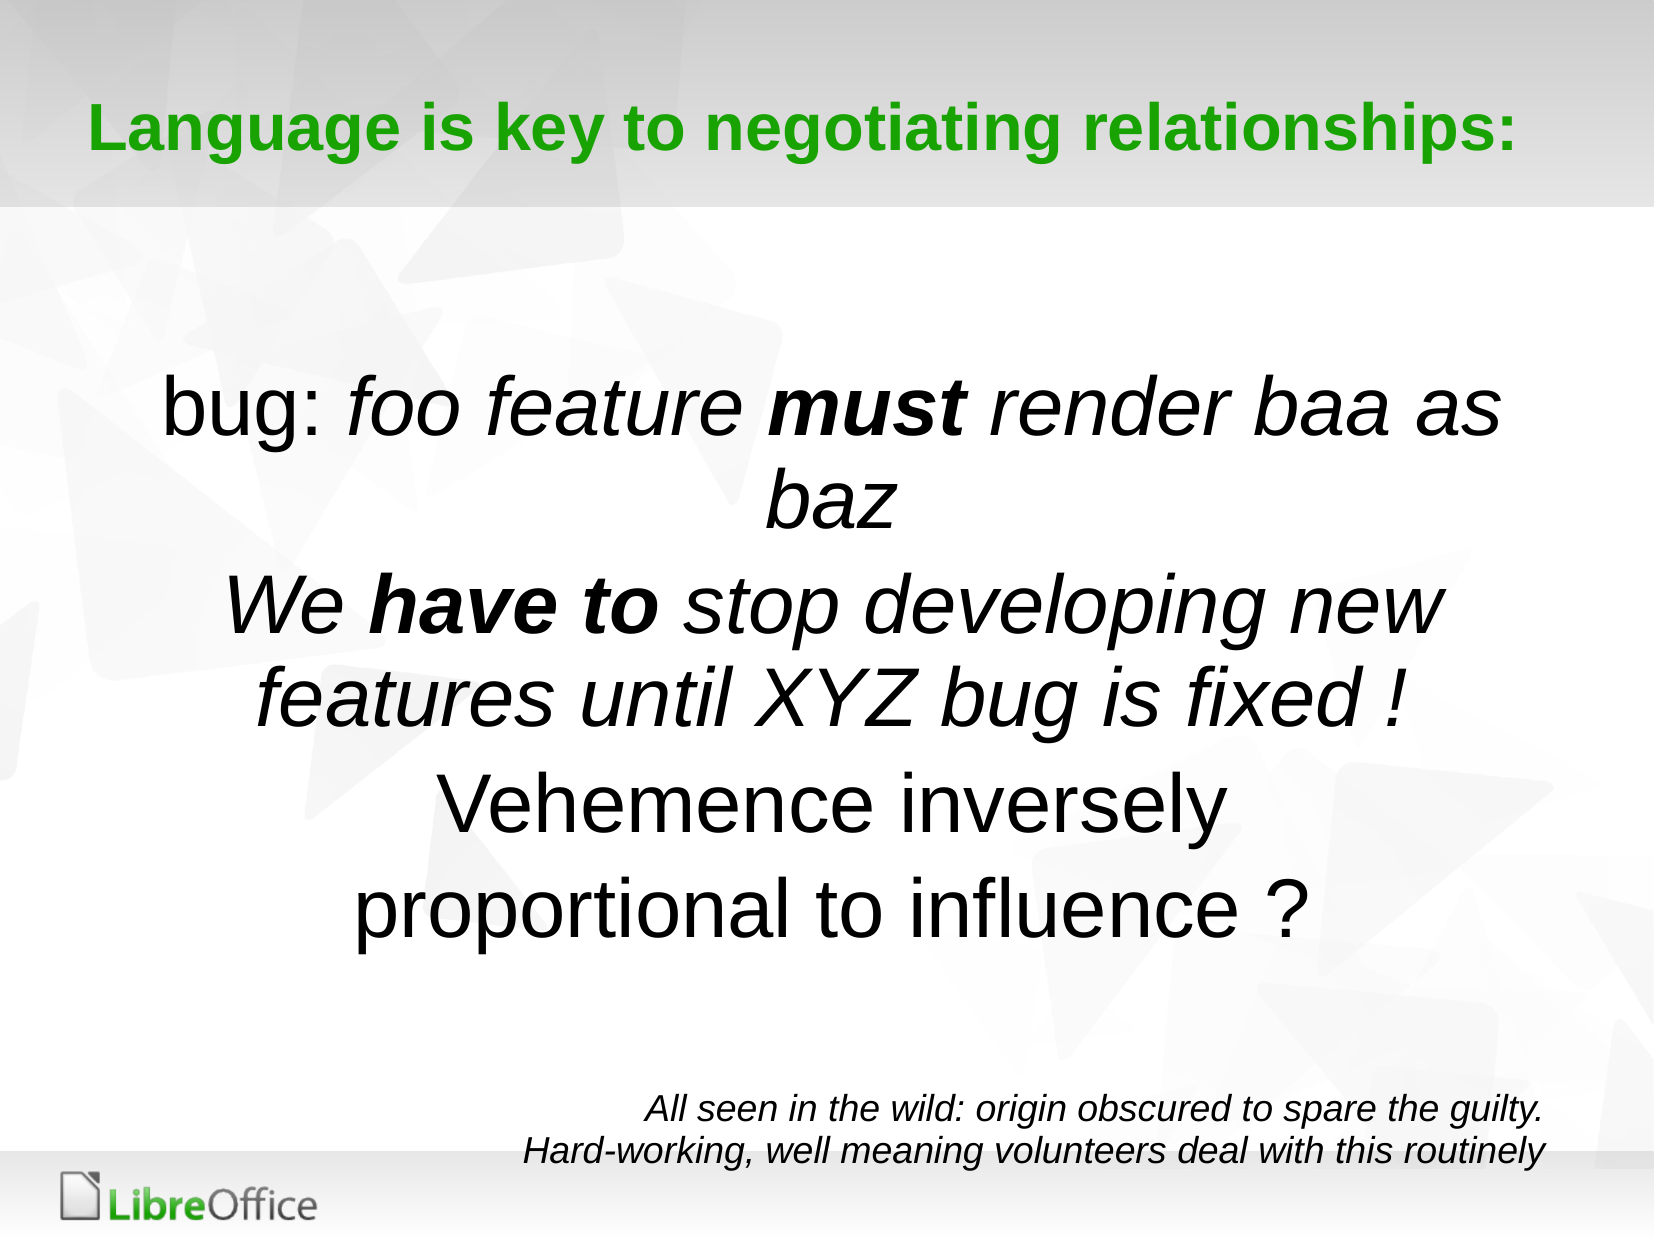

# Language is key to negotiating relationships:
bug: foo feature must render baa as baz
We have to stop developing new features until XYZ bug is fixed !
Vehemence inversely
proportional to influence ?
All seen in the wild: origin obscured to spare the guilty.
Hard-working, well meaning volunteers deal with this routinely